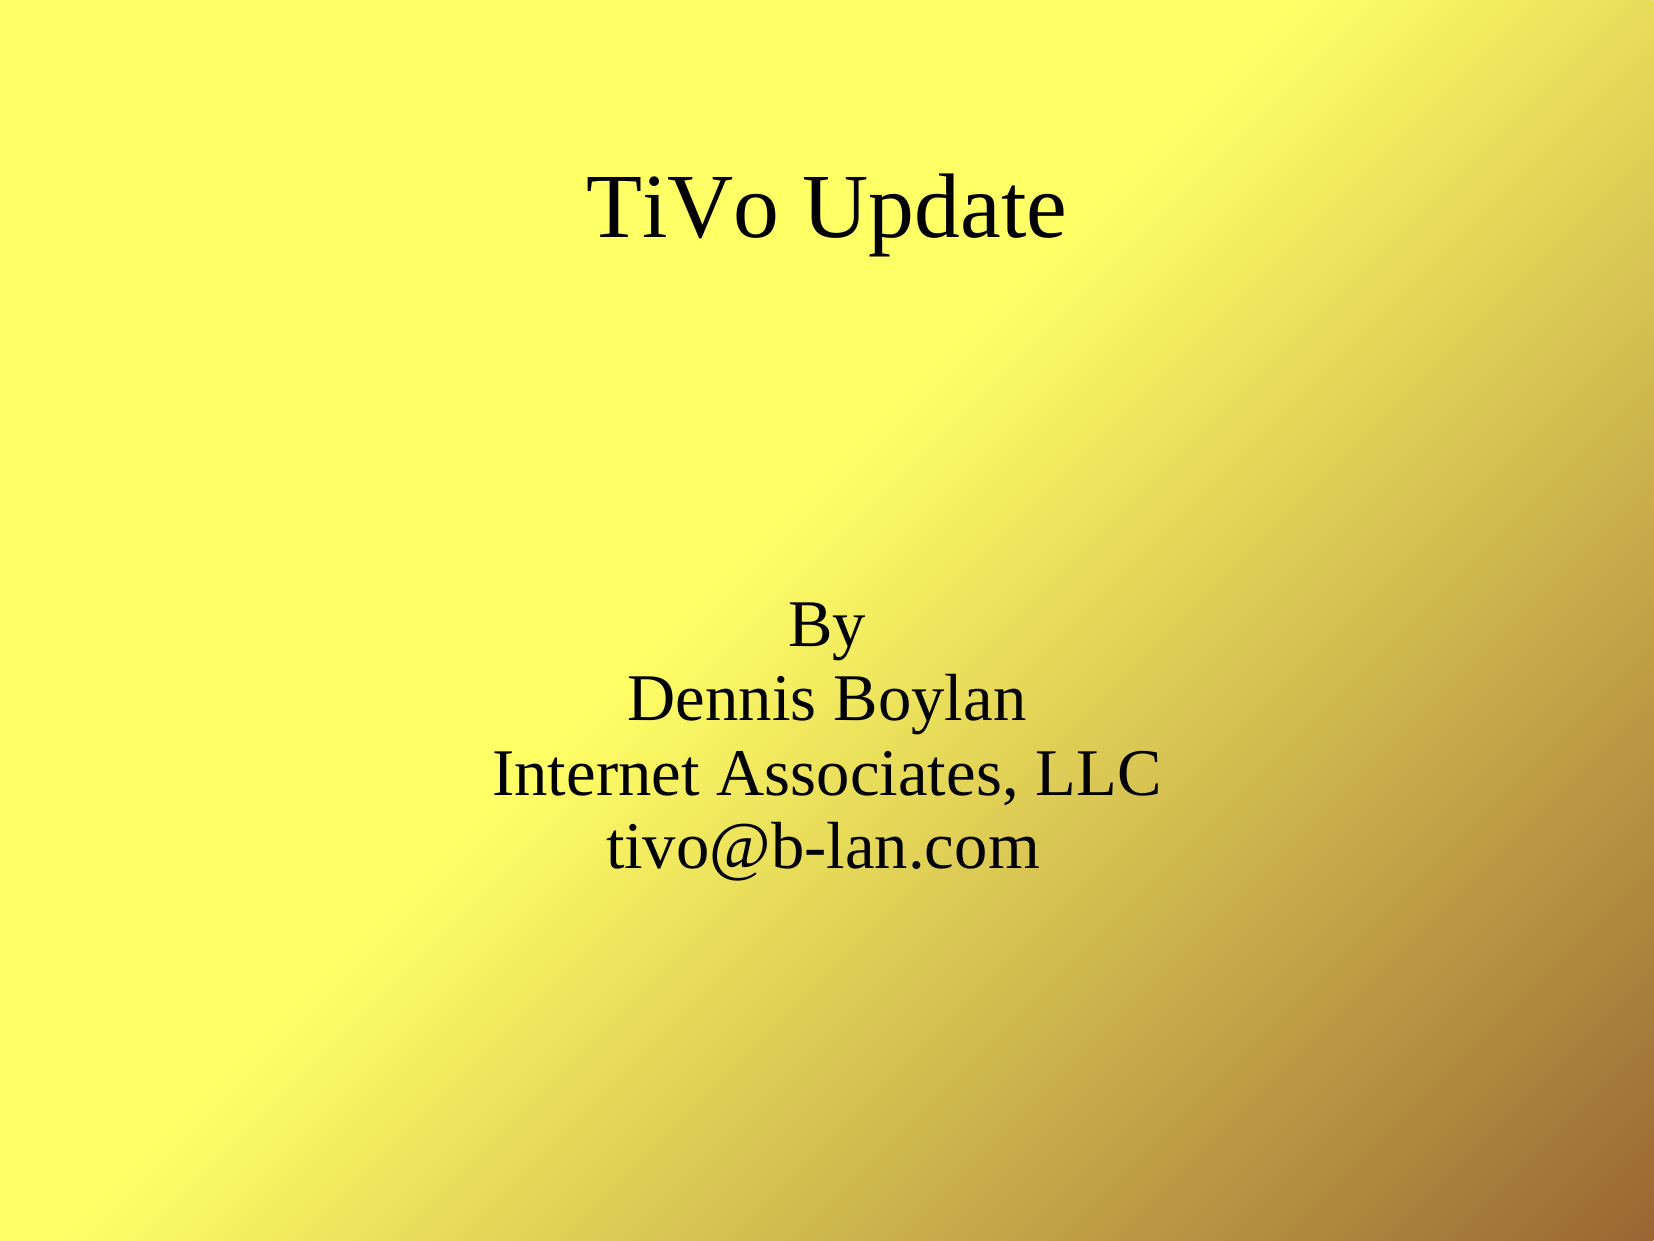

# TiVo Update
By
Dennis Boylan
Internet Associates, LLC
tivo@b-lan.com